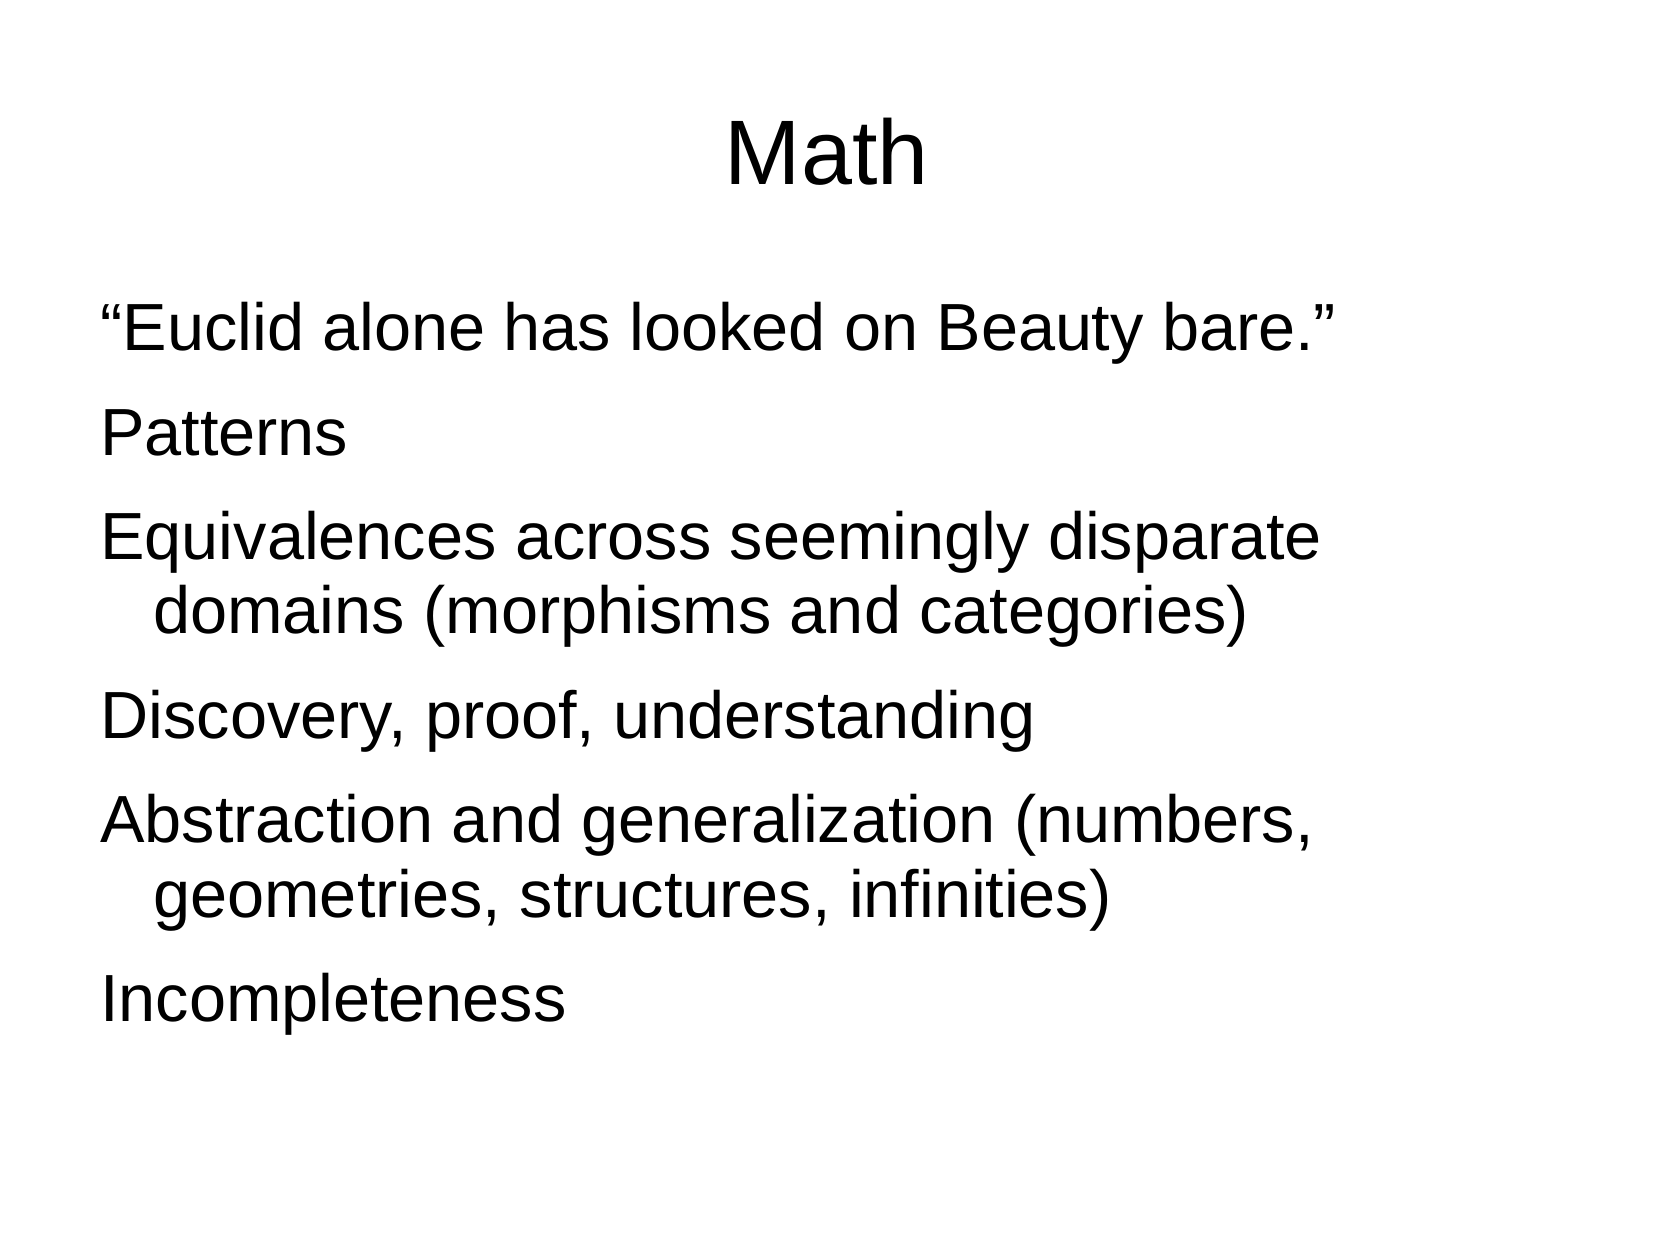

# Math
“Euclid alone has looked on Beauty bare.”
Patterns
Equivalences across seemingly disparate domains (morphisms and categories)
Discovery, proof, understanding
Abstraction and generalization (numbers, geometries, structures, infinities)
Incompleteness